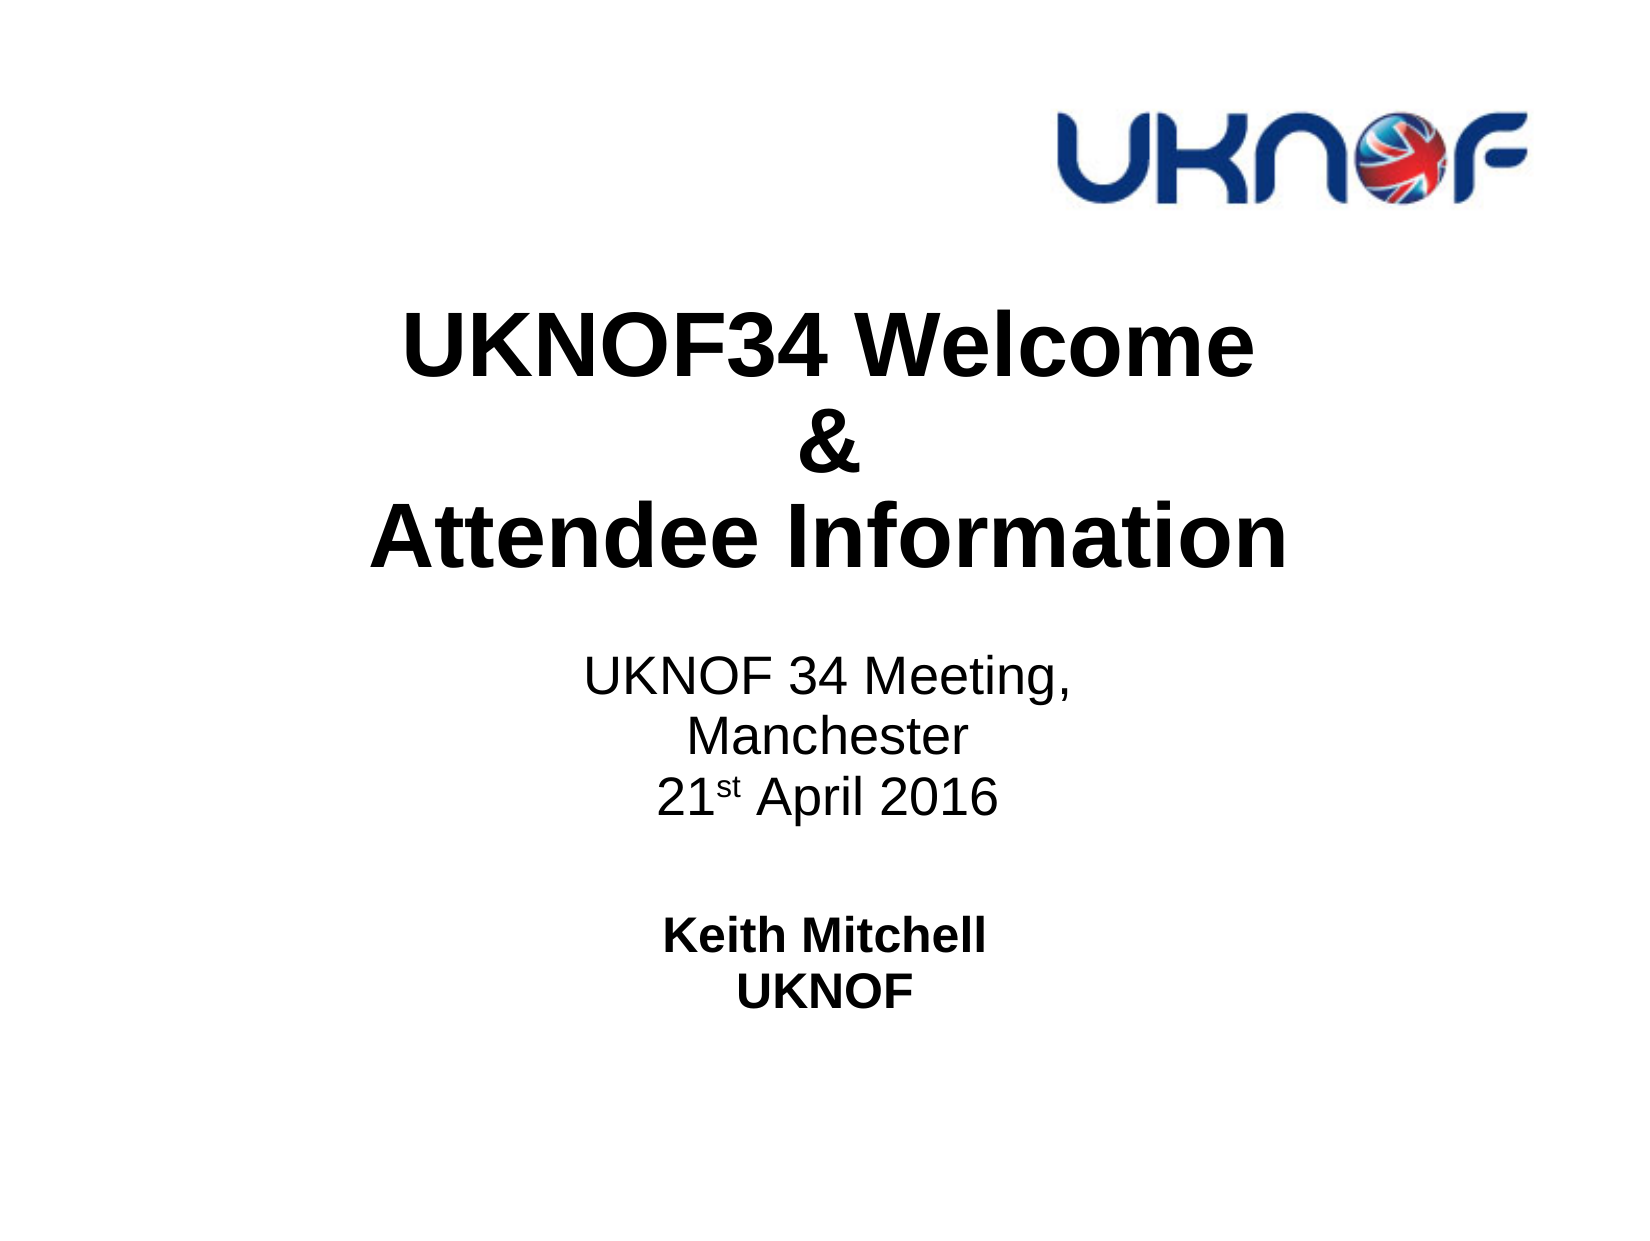

UKNOF34 Welcome
&
Attendee Information
UKNOF 34 Meeting,
Manchester
21st April 2016
Keith Mitchell
UKNOF